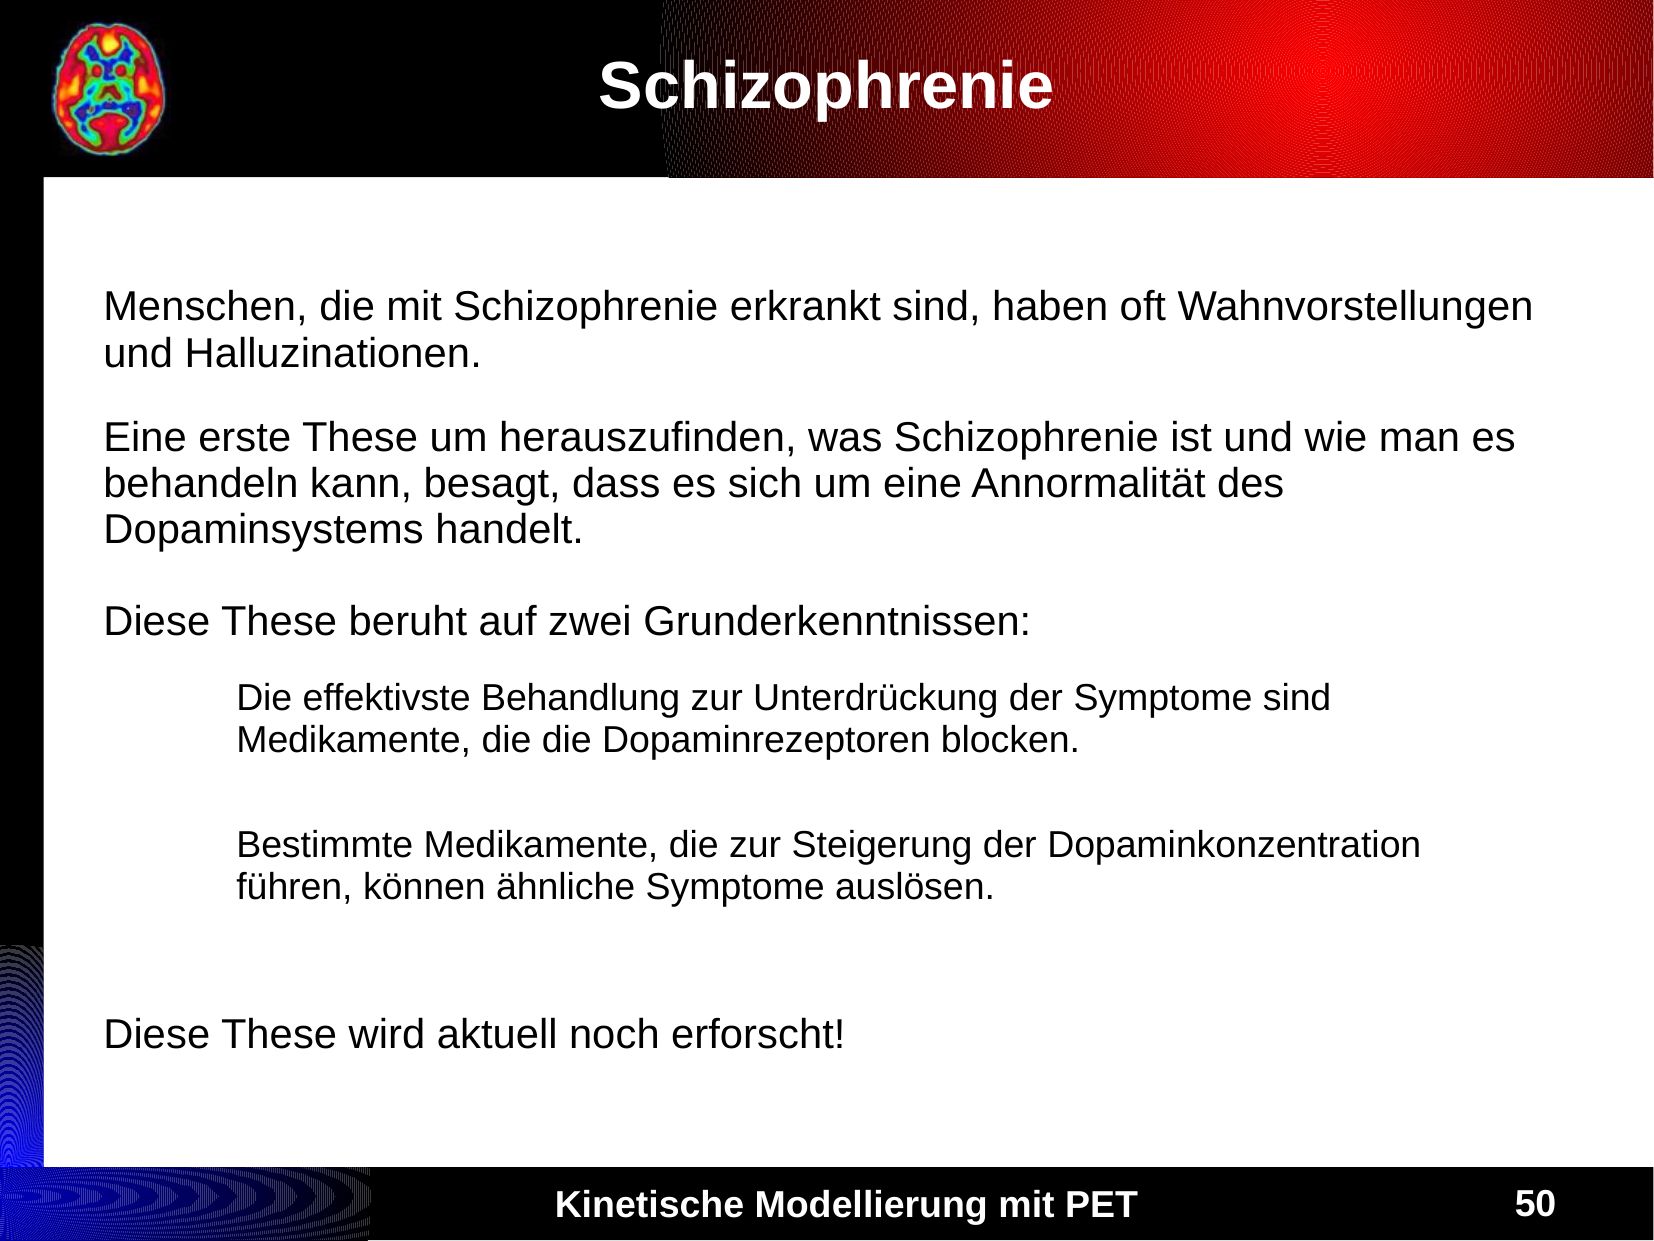

# Schizophrenie
Menschen, die mit Schizophrenie erkrankt sind, haben oft Wahnvorstellungen und Halluzinationen.
Eine erste These um herauszufinden, was Schizophrenie ist und wie man es behandeln kann, besagt, dass es sich um eine Annormalität des Dopaminsystems handelt.
Diese These beruht auf zwei Grunderkenntnissen:
 	Die effektivste Behandlung zur Unterdrückung der Symptome sind 				Medikamente, die die Dopaminrezeptoren blocken.
 	Bestimmte Medikamente, die zur Steigerung der Dopaminkonzentration 		führen, können ähnliche Symptome auslösen.
Diese These wird aktuell noch erforscht!
Kinetische Modellierung mit PET